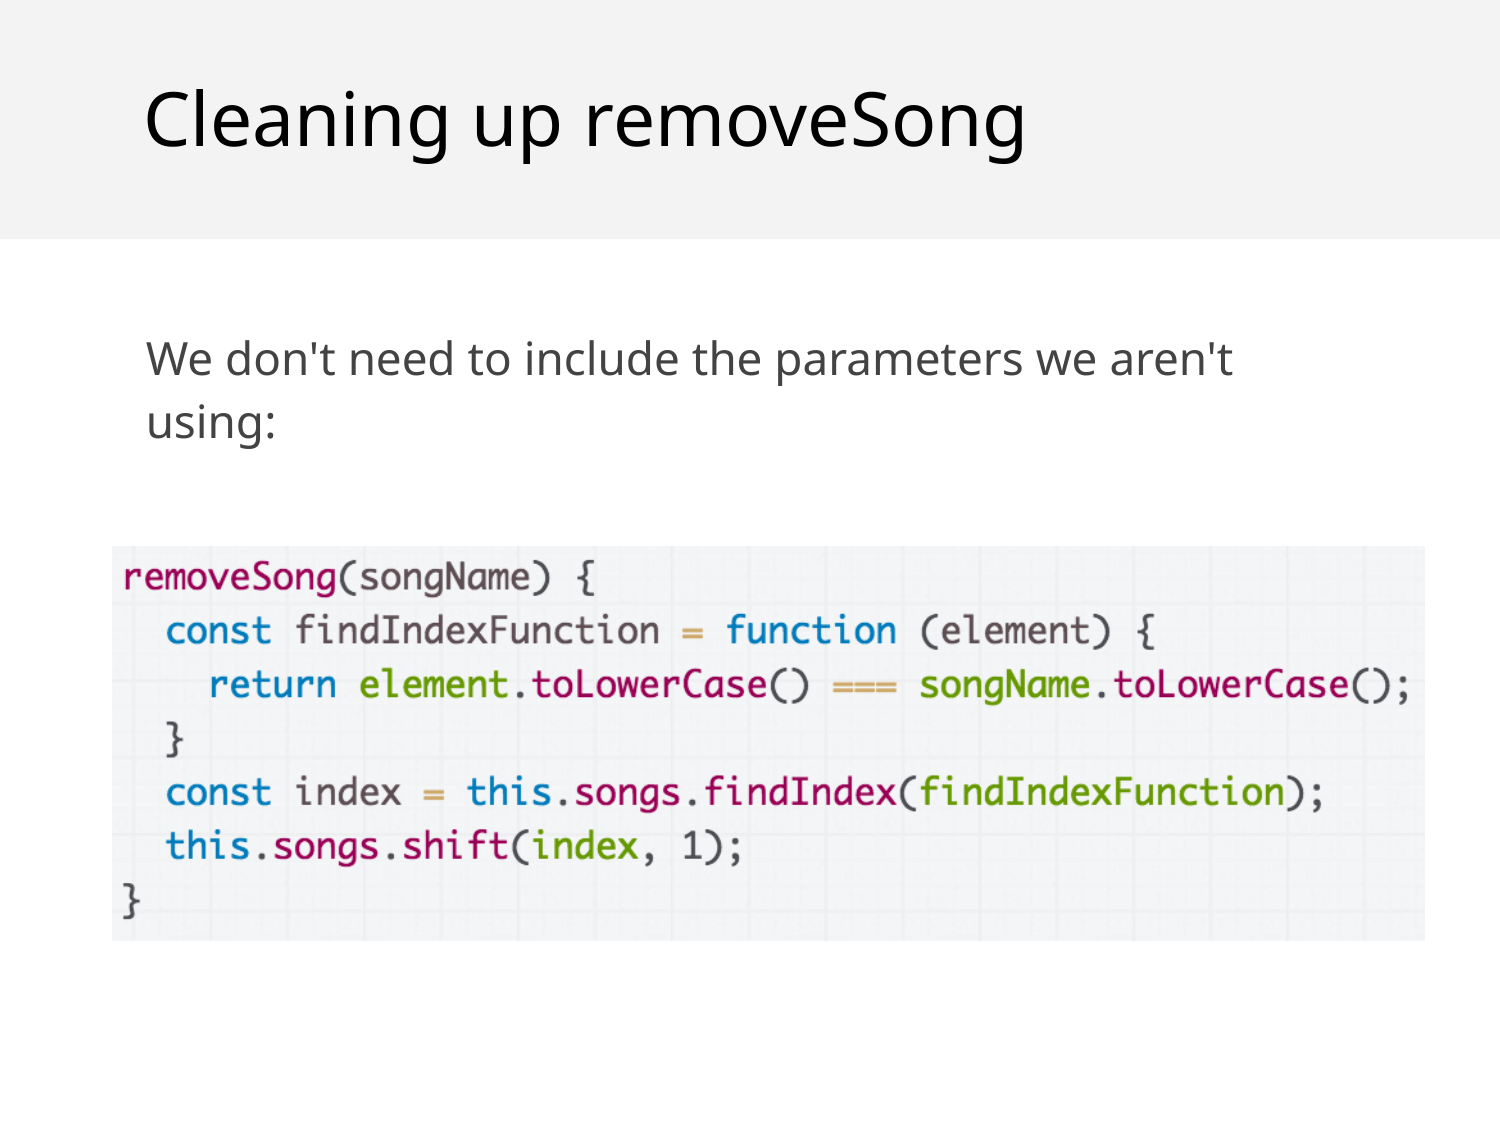

# Cleaning up removeSong
We don't need to include the parameters we aren't using: